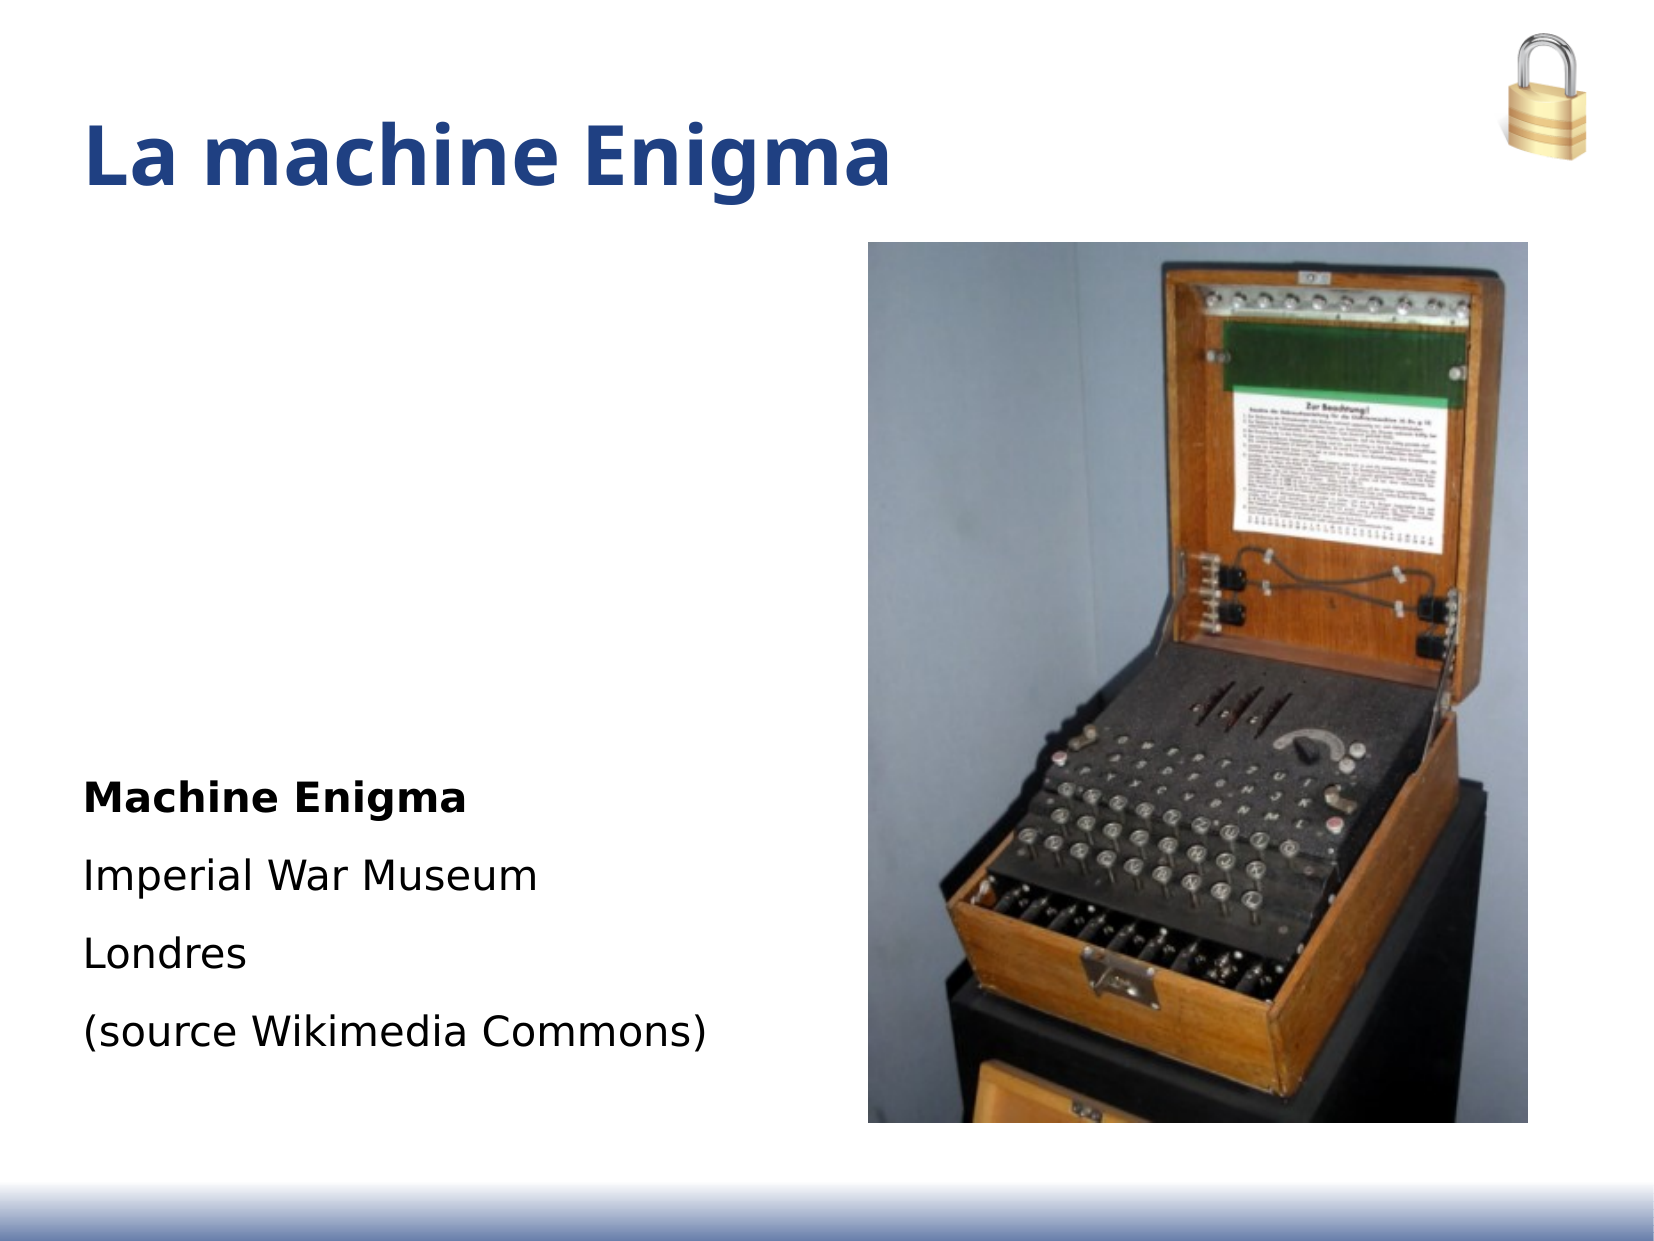

# La machine Enigma
Machine Enigma
Imperial War Museum
Londres
(source Wikimedia Commons)